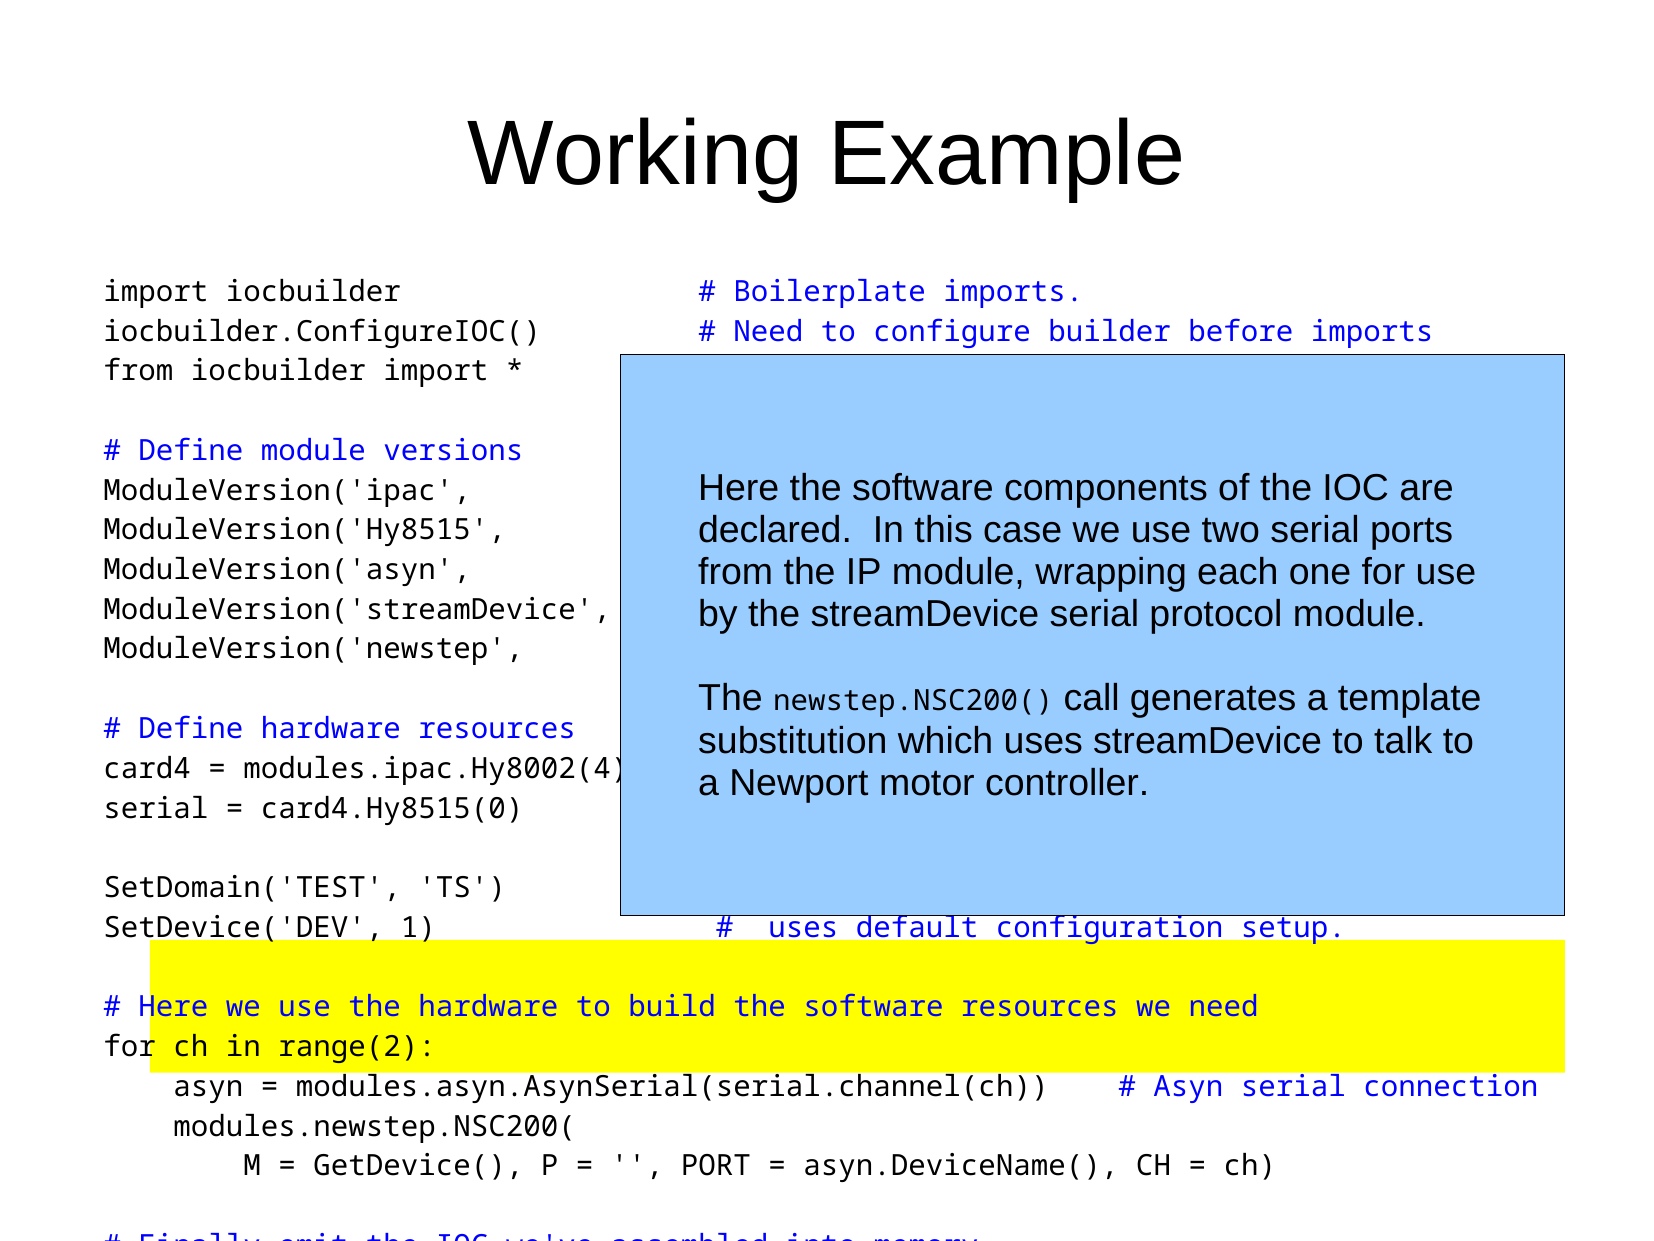

# Working Example
import iocbuilder # Boilerplate imports.
iocbuilder.ConfigureIOC() # Need to configure builder before imports
from iocbuilder import *
# Define module versions
ModuleVersion('ipac', '2-8dls4-5')
ModuleVersion('Hy8515', '3-9')
ModuleVersion('asyn', '4-10')
ModuleVersion('streamDevice', '2-4dls2-1')
ModuleVersion('newstep', '1-4', load_path = '.')
# Define hardware resources
card4 = modules.ipac.Hy8002(4) # VME IP carrier card in VME slot 4
serial = card4.Hy8515(0) # Serial IP card in slot A
SetDomain('TEST', 'TS') # Establishing record naming convention,
SetDevice('DEV', 1) # uses default configuration setup.
# Here we use the hardware to build the software resources we need
for ch in range(2):
 asyn = modules.asyn.AsynSerial(serial.channel(ch)) # Asyn serial connection
 modules.newstep.NSC200(
 M = GetDevice(), P = '', PORT = asyn.DeviceName(), CH = ch)
# Finally emit the IOC we've assembled into memory.
WriteNamedIoc('iocs', 'TEST-IOC')
Here the software components of the IOC are
declared. In this case we use two serial ports
from the IP module, wrapping each one for use
by the streamDevice serial protocol module.
The newstep.NSC200() call generates a template
substitution which uses streamDevice to talk to
a Newport motor controller.